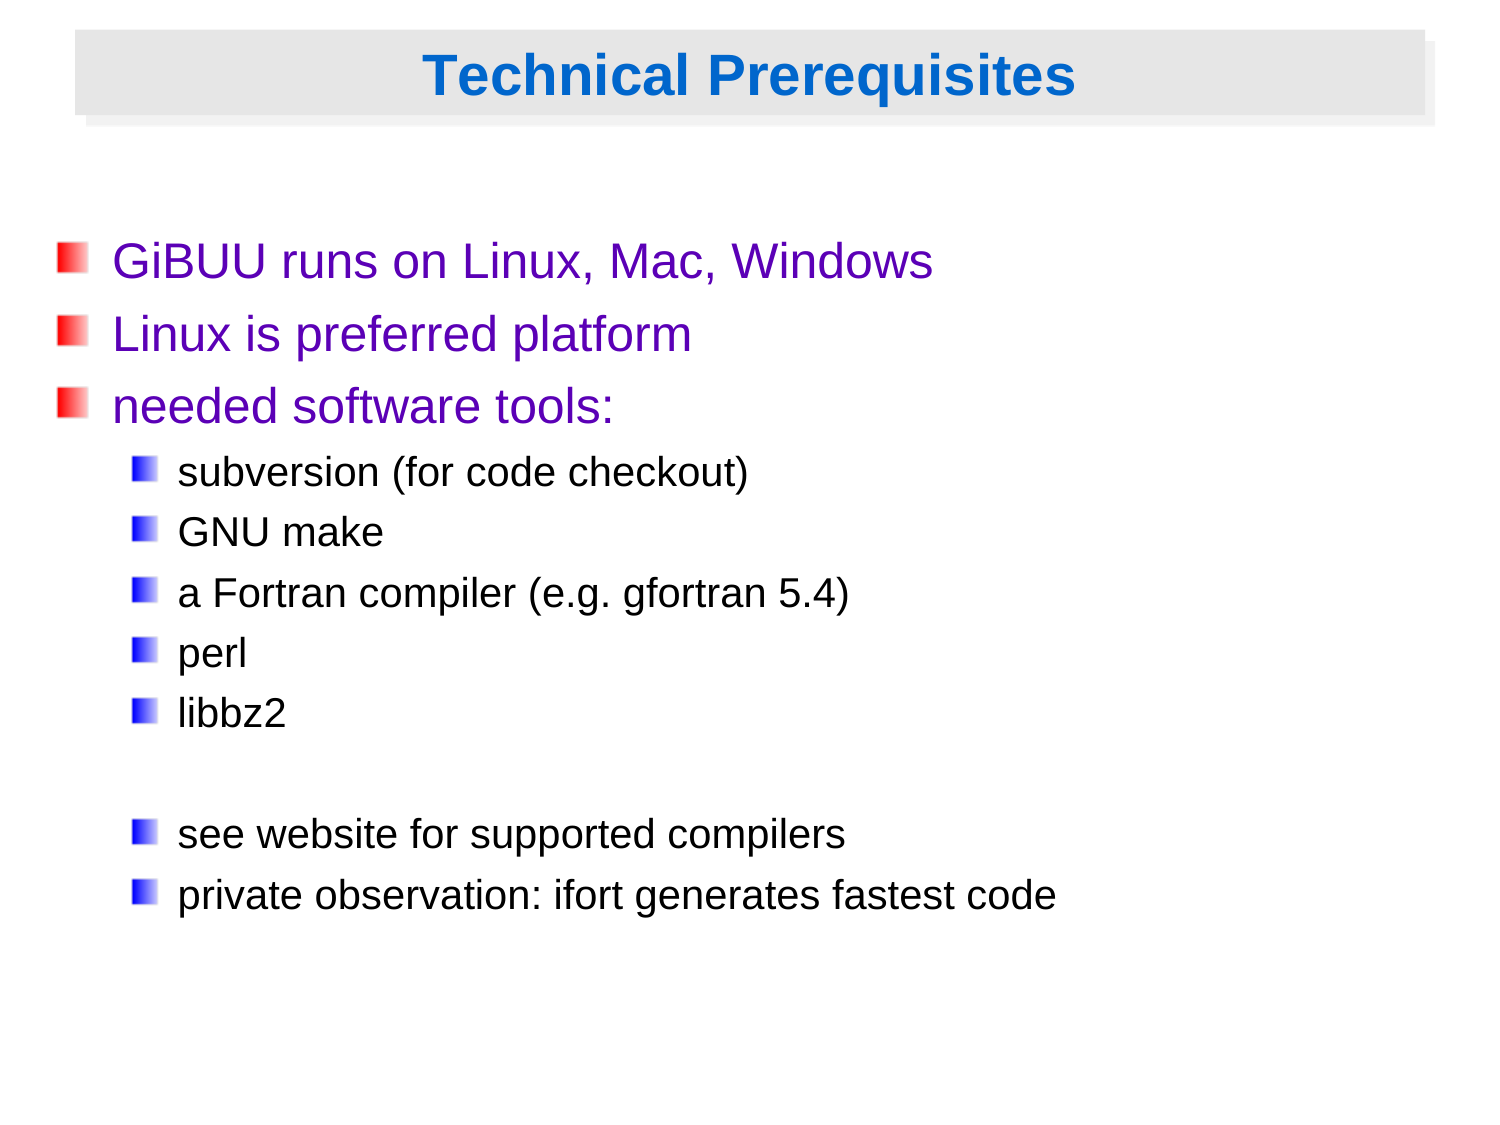

# Technical Prerequisites
GiBUU runs on Linux, Mac, Windows
Linux is preferred platform
needed software tools:
subversion (for code checkout)
GNU make
a Fortran compiler (e.g. gfortran 5.4)
perl
libbz2
see website for supported compilers
private observation: ifort generates fastest code